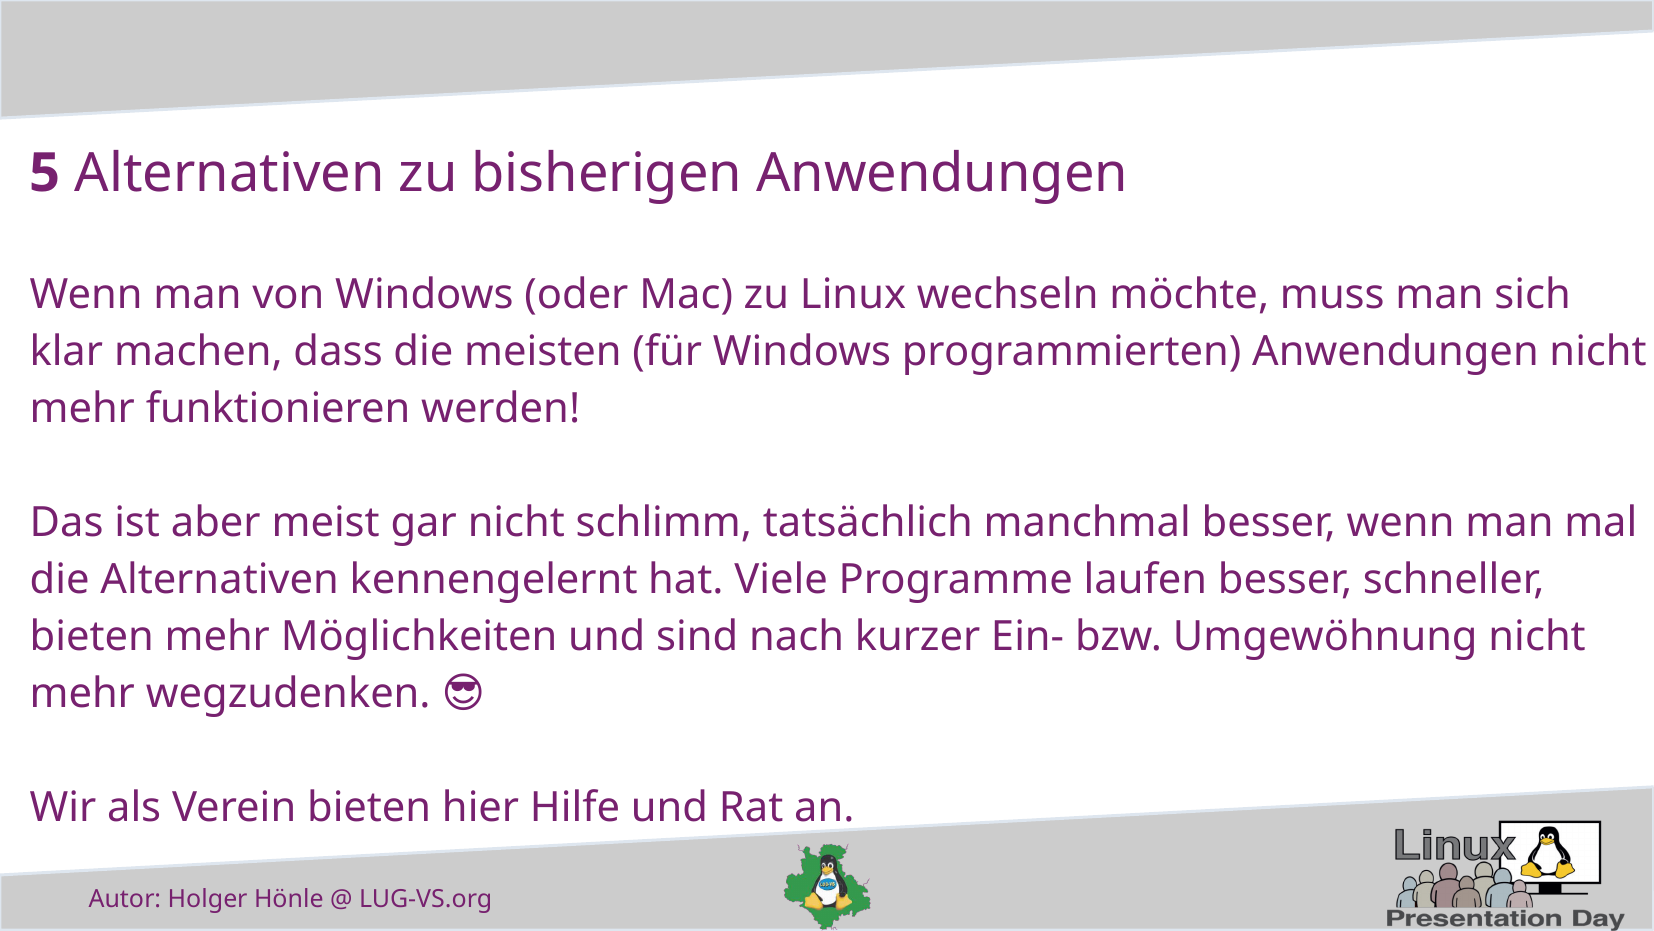

# 5 Alternativen zu bisherigen Anwendungen
Wenn man von Windows (oder Mac) zu Linux wechseln möchte, muss man sich klar machen, dass die meisten (für Windows programmierten) Anwendungen nicht mehr funktionieren werden!
Das ist aber meist gar nicht schlimm, tatsächlich manchmal besser, wenn man mal die Alternativen kennengelernt hat. Viele Programme laufen besser, schneller, bieten mehr Möglichkeiten und sind nach kurzer Ein- bzw. Umgewöhnung nicht mehr wegzudenken. 😎
Wir als Verein bieten hier Hilfe und Rat an.
Autor: Holger Hönle @ LUG-VS.org